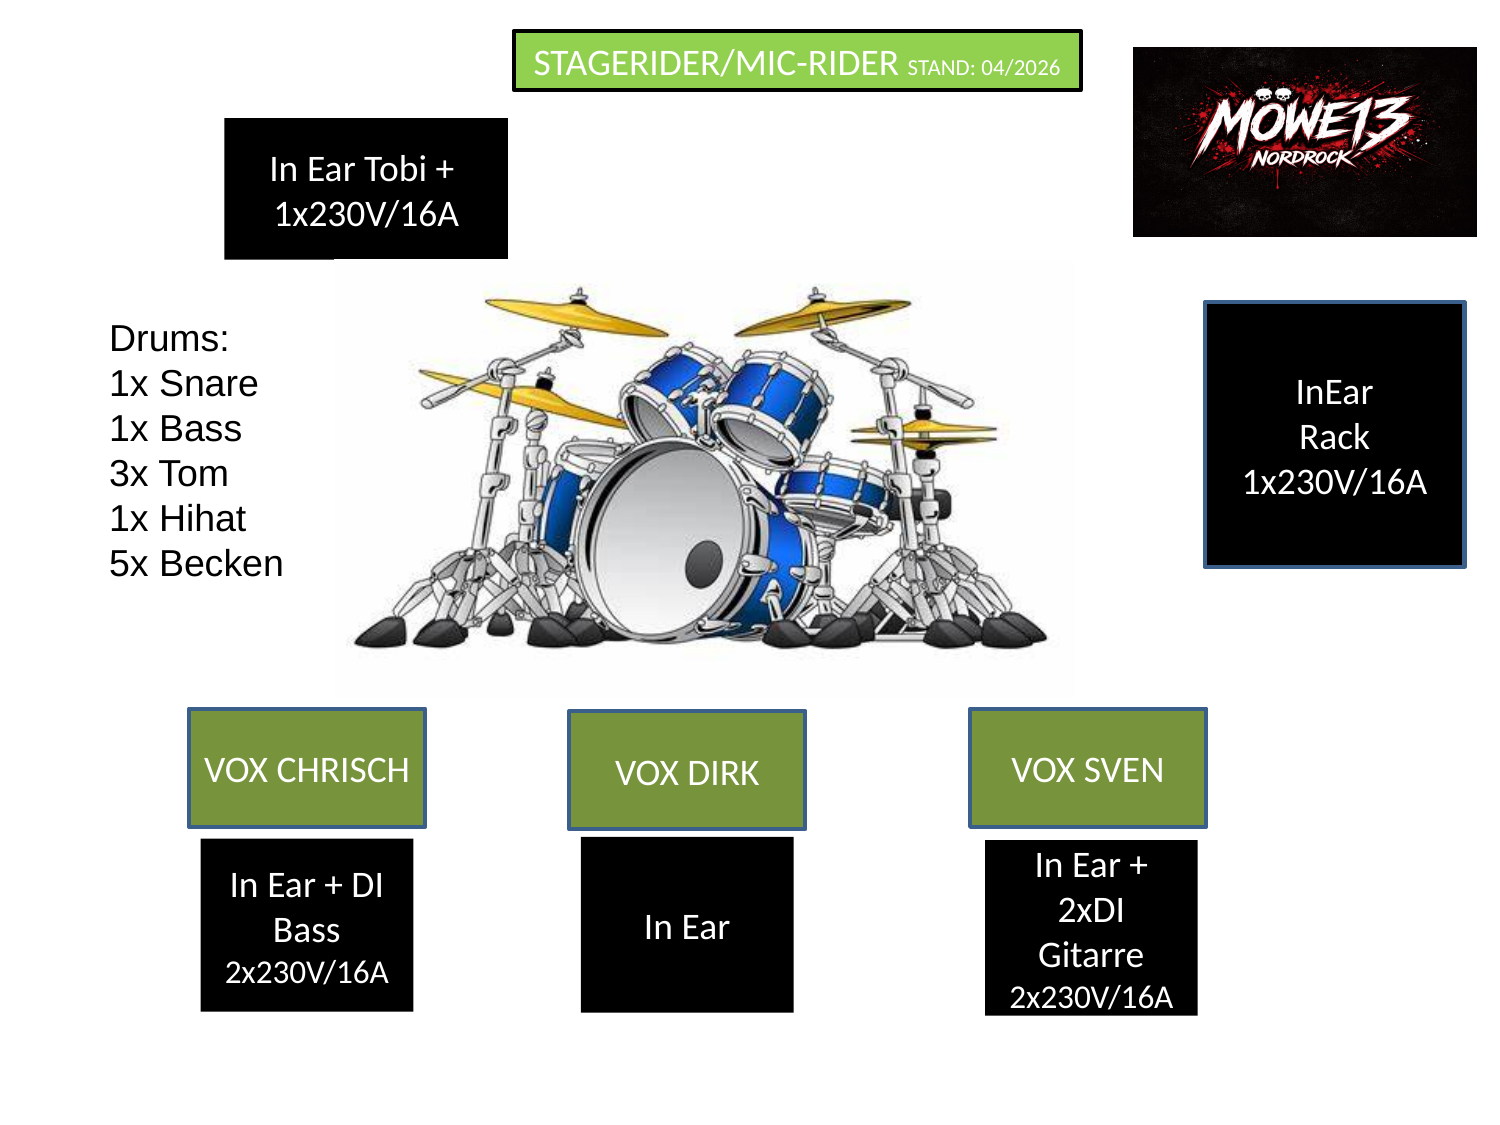

STAGERIDER/MIC-RIDER STAND: 04/2026
In Ear Tobi + 1x230V/16A
Mic Sascha
Drums:
1x Snare
1x Bass
3x Tom
1x Hihat
5x Becken
InEar
Rack
1x230V/16A
#
VOX CHRISCH
VOX SVEN
VOX DIRK
In Ear
In Ear + DI Bass 2x230V/16A
In Ear + 2xDI
Gitarre 2x230V/16A
I